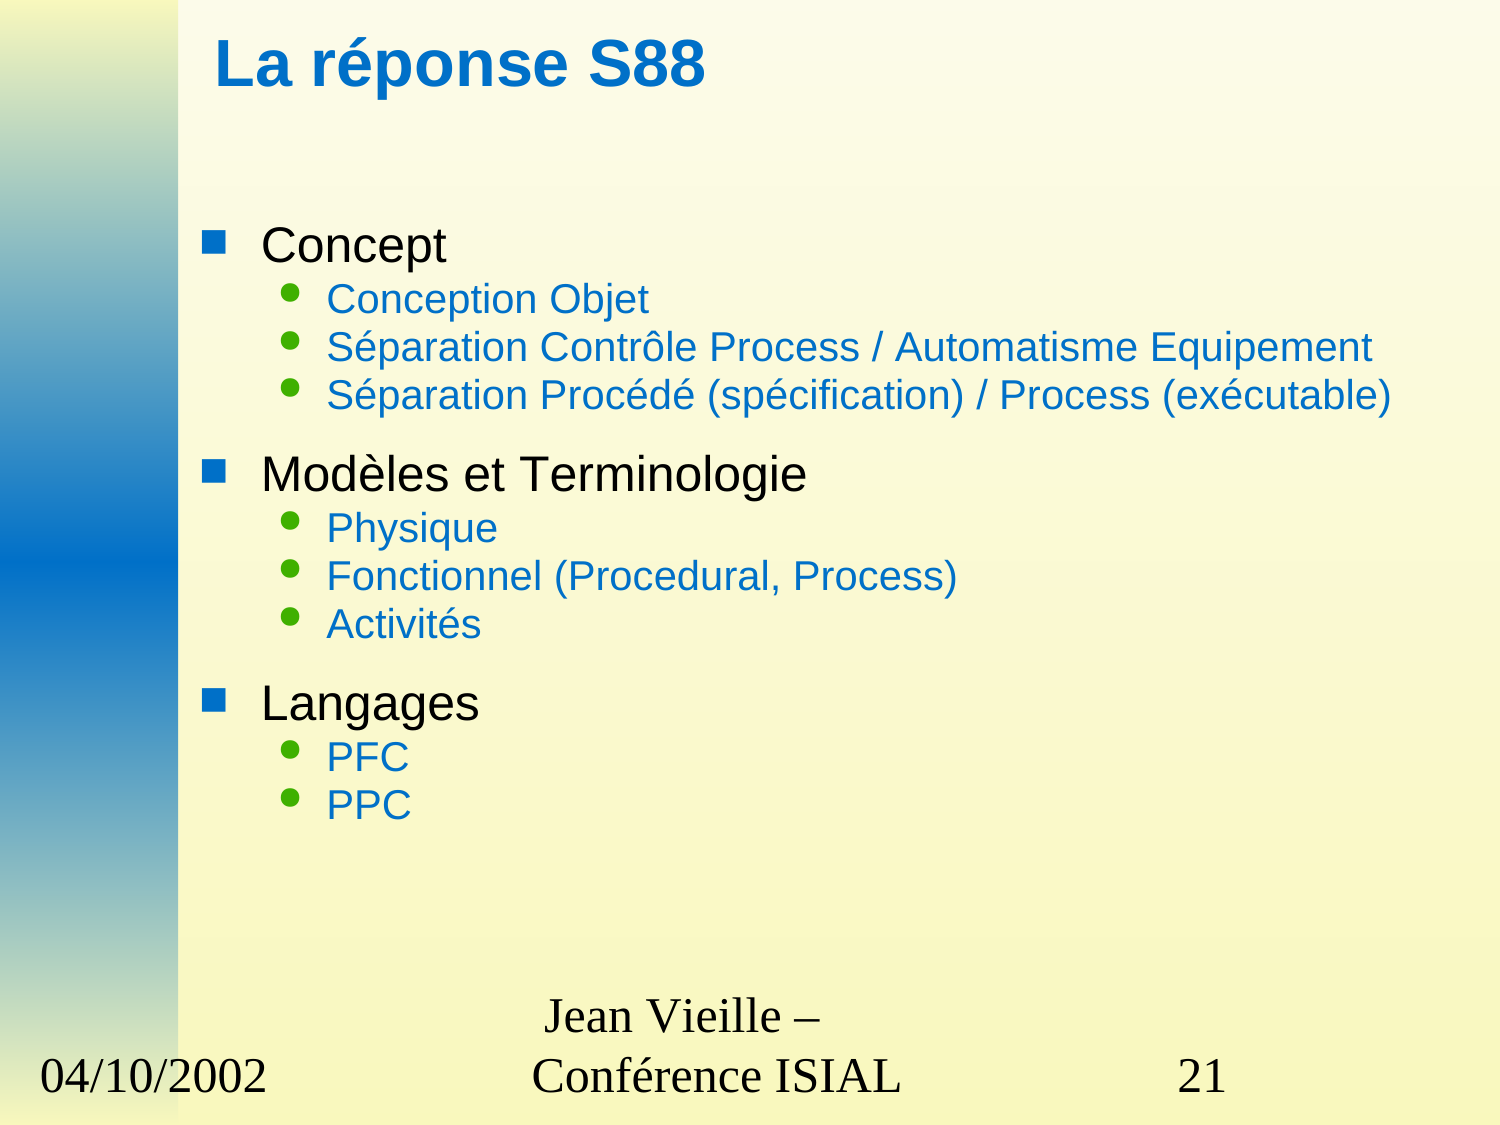

# La réponse S88
Concept
Conception Objet
Séparation Contrôle Process / Automatisme Equipement
Séparation Procédé (spécification) / Process (exécutable)
Modèles et Terminologie
Physique
Fonctionnel (Procedural, Process)
Activités
Langages
PFC
PPC
21